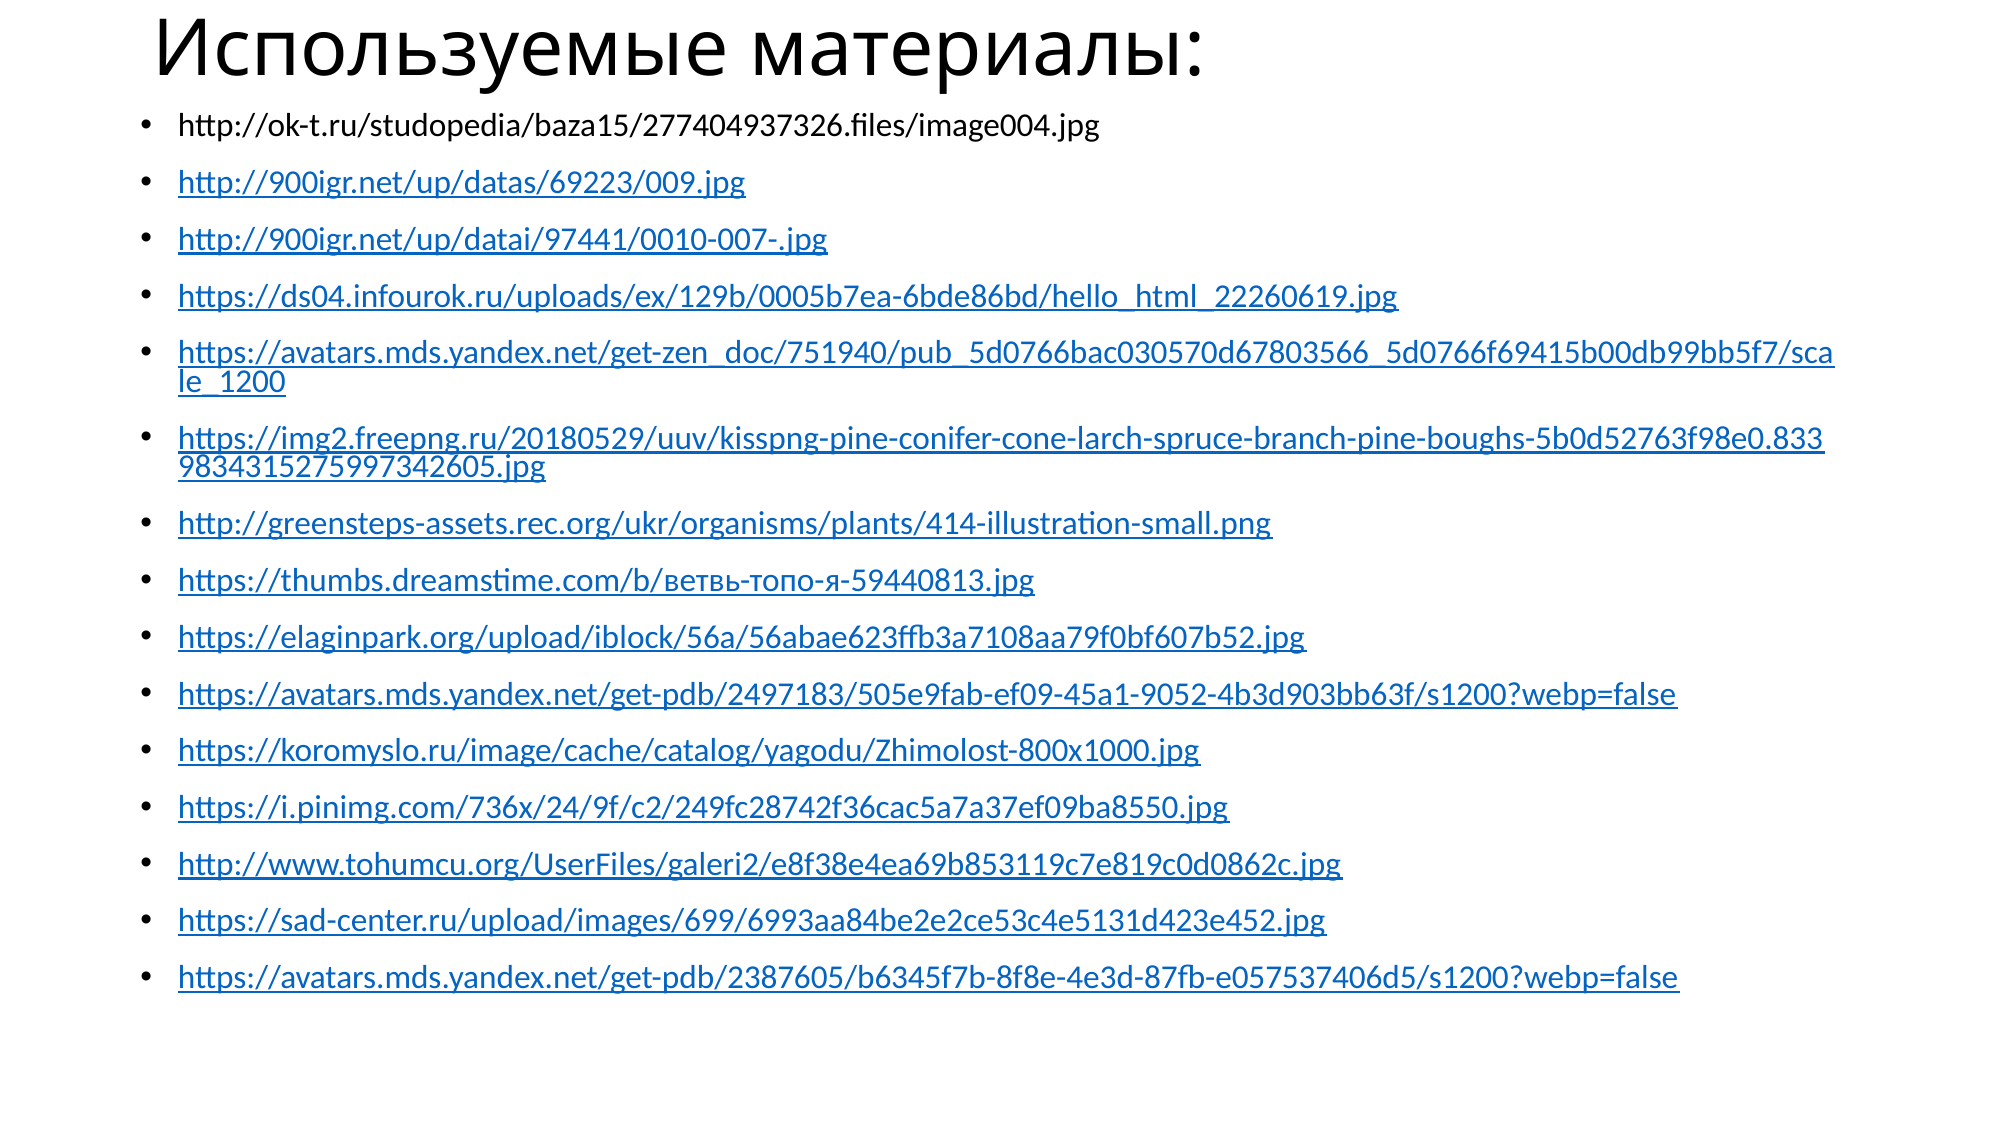

# Используемые материалы:
http://ok-t.ru/studopedia/baza15/277404937326.files/image004.jpg
http://900igr.net/up/datas/69223/009.jpg
http://900igr.net/up/datai/97441/0010-007-.jpg
https://ds04.infourok.ru/uploads/ex/129b/0005b7ea-6bde86bd/hello_html_22260619.jpg
https://avatars.mds.yandex.net/get-zen_doc/751940/pub_5d0766bac030570d67803566_5d0766f69415b00db99bb5f7/scale_1200
https://img2.freepng.ru/20180529/uuv/kisspng-pine-conifer-cone-larch-spruce-branch-pine-boughs-5b0d52763f98e0.8339834315275997342605.jpg
http://greensteps-assets.rec.org/ukr/organisms/plants/414-illustration-small.png
https://thumbs.dreamstime.com/b/ветвь-топо-я-59440813.jpg
https://elaginpark.org/upload/iblock/56a/56abae623ffb3a7108aa79f0bf607b52.jpg
https://avatars.mds.yandex.net/get-pdb/2497183/505e9fab-ef09-45a1-9052-4b3d903bb63f/s1200?webp=false
https://koromyslo.ru/image/cache/catalog/yagodu/Zhimolost-800x1000.jpg
https://i.pinimg.com/736x/24/9f/c2/249fc28742f36cac5a7a37ef09ba8550.jpg
http://www.tohumcu.org/UserFiles/galeri2/e8f38e4ea69b853119c7e819c0d0862c.jpg
https://sad-center.ru/upload/images/699/6993aa84be2e2ce53c4e5131d423e452.jpg
https://avatars.mds.yandex.net/get-pdb/2387605/b6345f7b-8f8e-4e3d-87fb-e057537406d5/s1200?webp=false